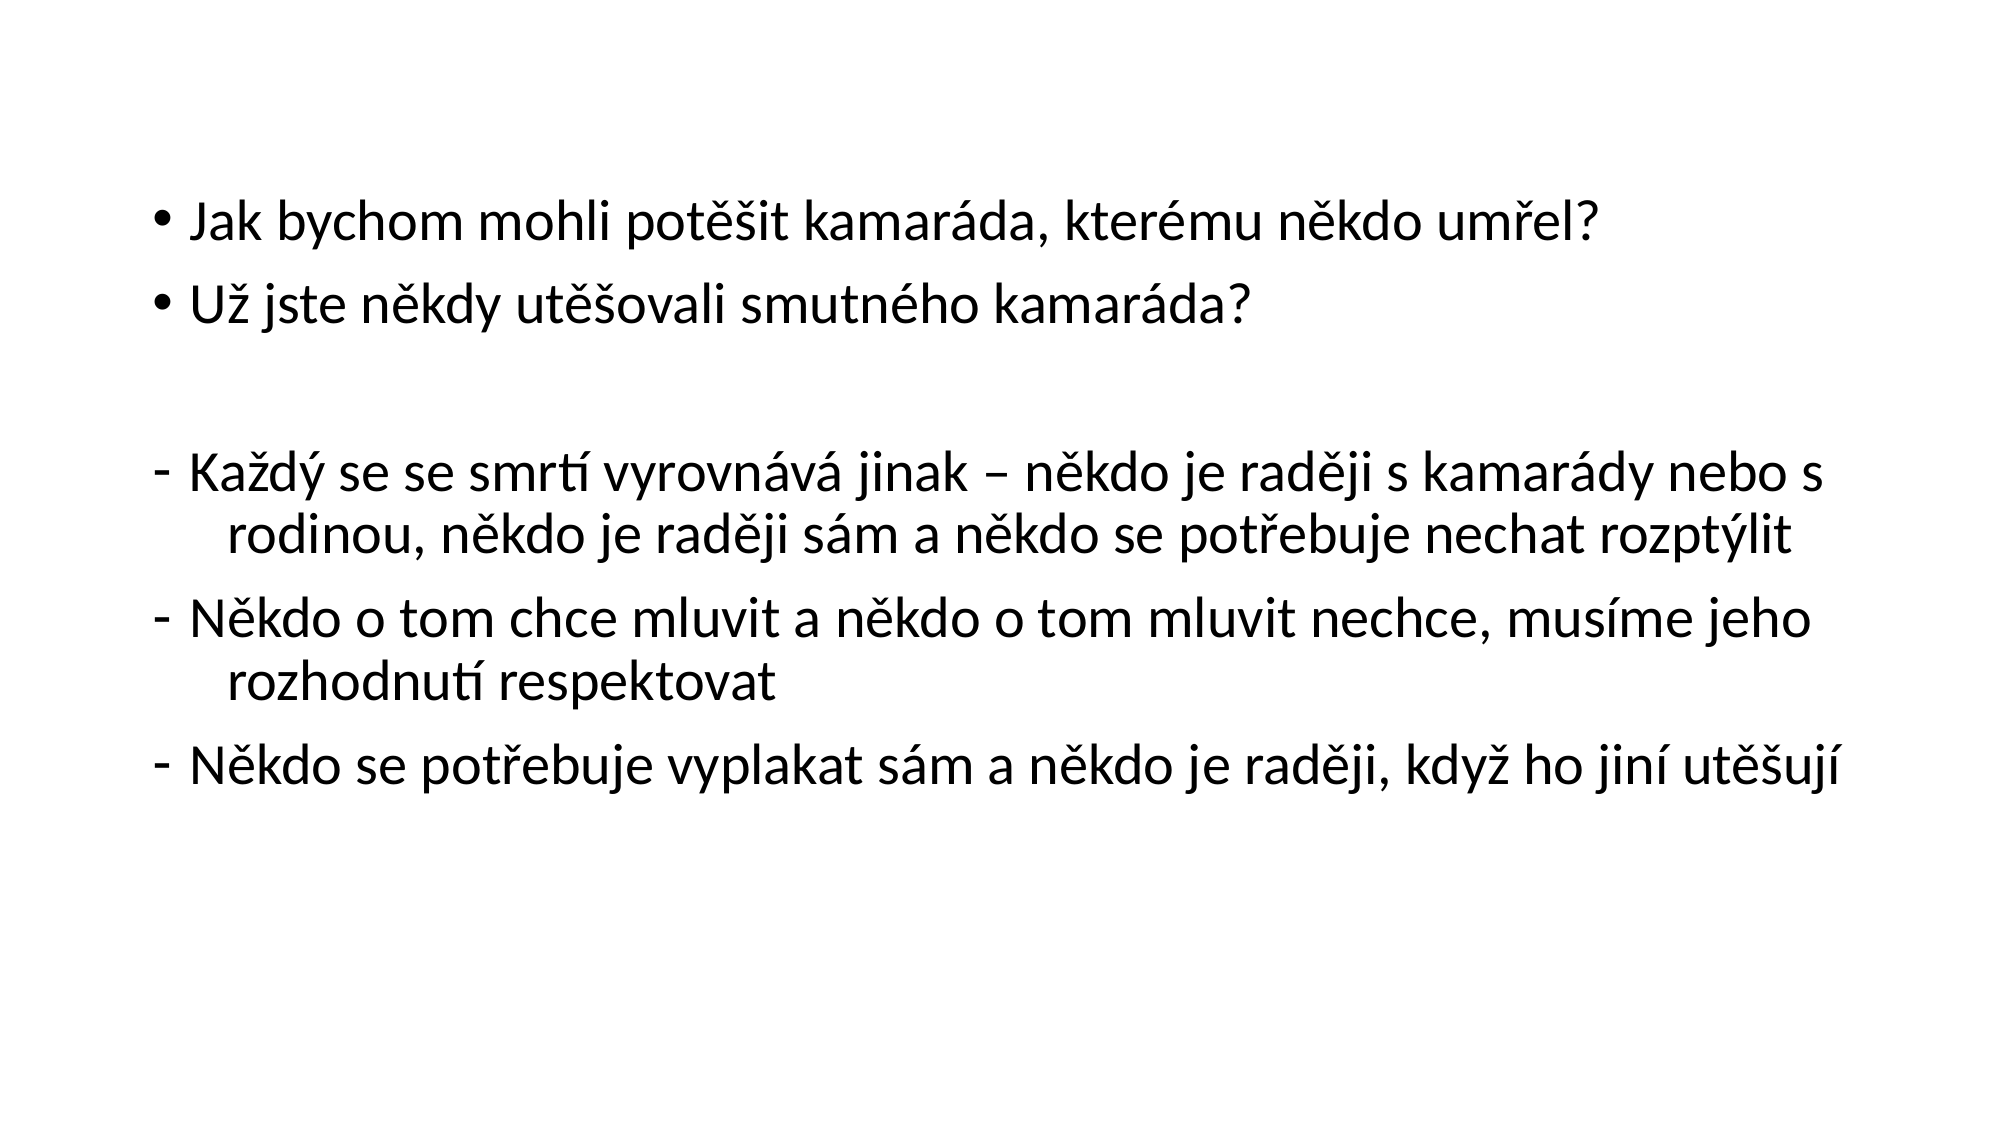

# Jak bychom mohli potěšit kamaráda, kterému někdo umřel?
Už jste někdy utěšovali smutného kamaráda?
Každý se se smrtí vyrovnává jinak – někdo je raději s kamarády nebo s rodinou, někdo je raději sám a někdo se potřebuje nechat rozptýlit
Někdo o tom chce mluvit a někdo o tom mluvit nechce, musíme jeho rozhodnutí respektovat
Někdo se potřebuje vyplakat sám a někdo je raději, když ho jiní utěšují